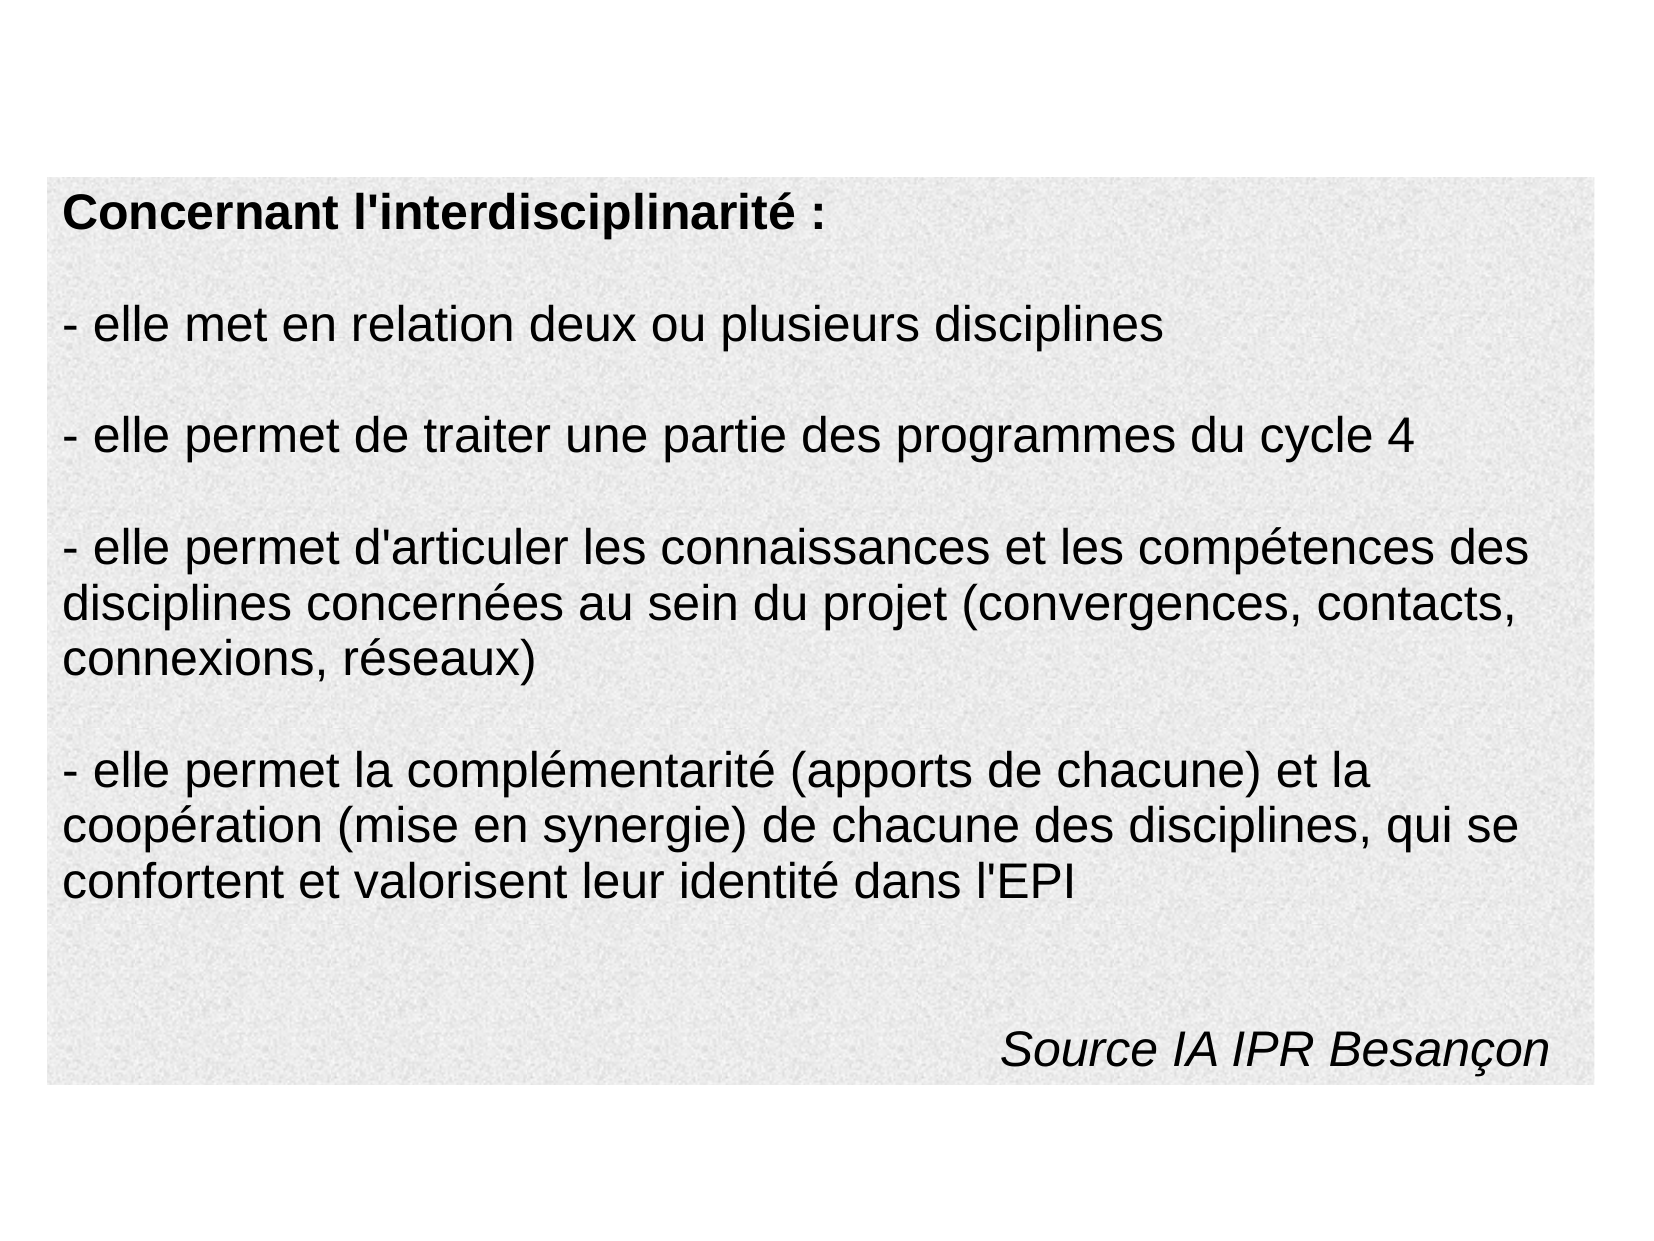

Concernant l'interdisciplinarité :
- elle met en relation deux ou plusieurs disciplines
- elle permet de traiter une partie des programmes du cycle 4
- elle permet d'articuler les connaissances et les compétences des disciplines concernées au sein du projet (convergences, contacts, connexions, réseaux)
- elle permet la complémentarité (apports de chacune) et la coopération (mise en synergie) de chacune des disciplines, qui se confortent et valorisent leur identité dans l'EPI
 Source IA IPR Besançon